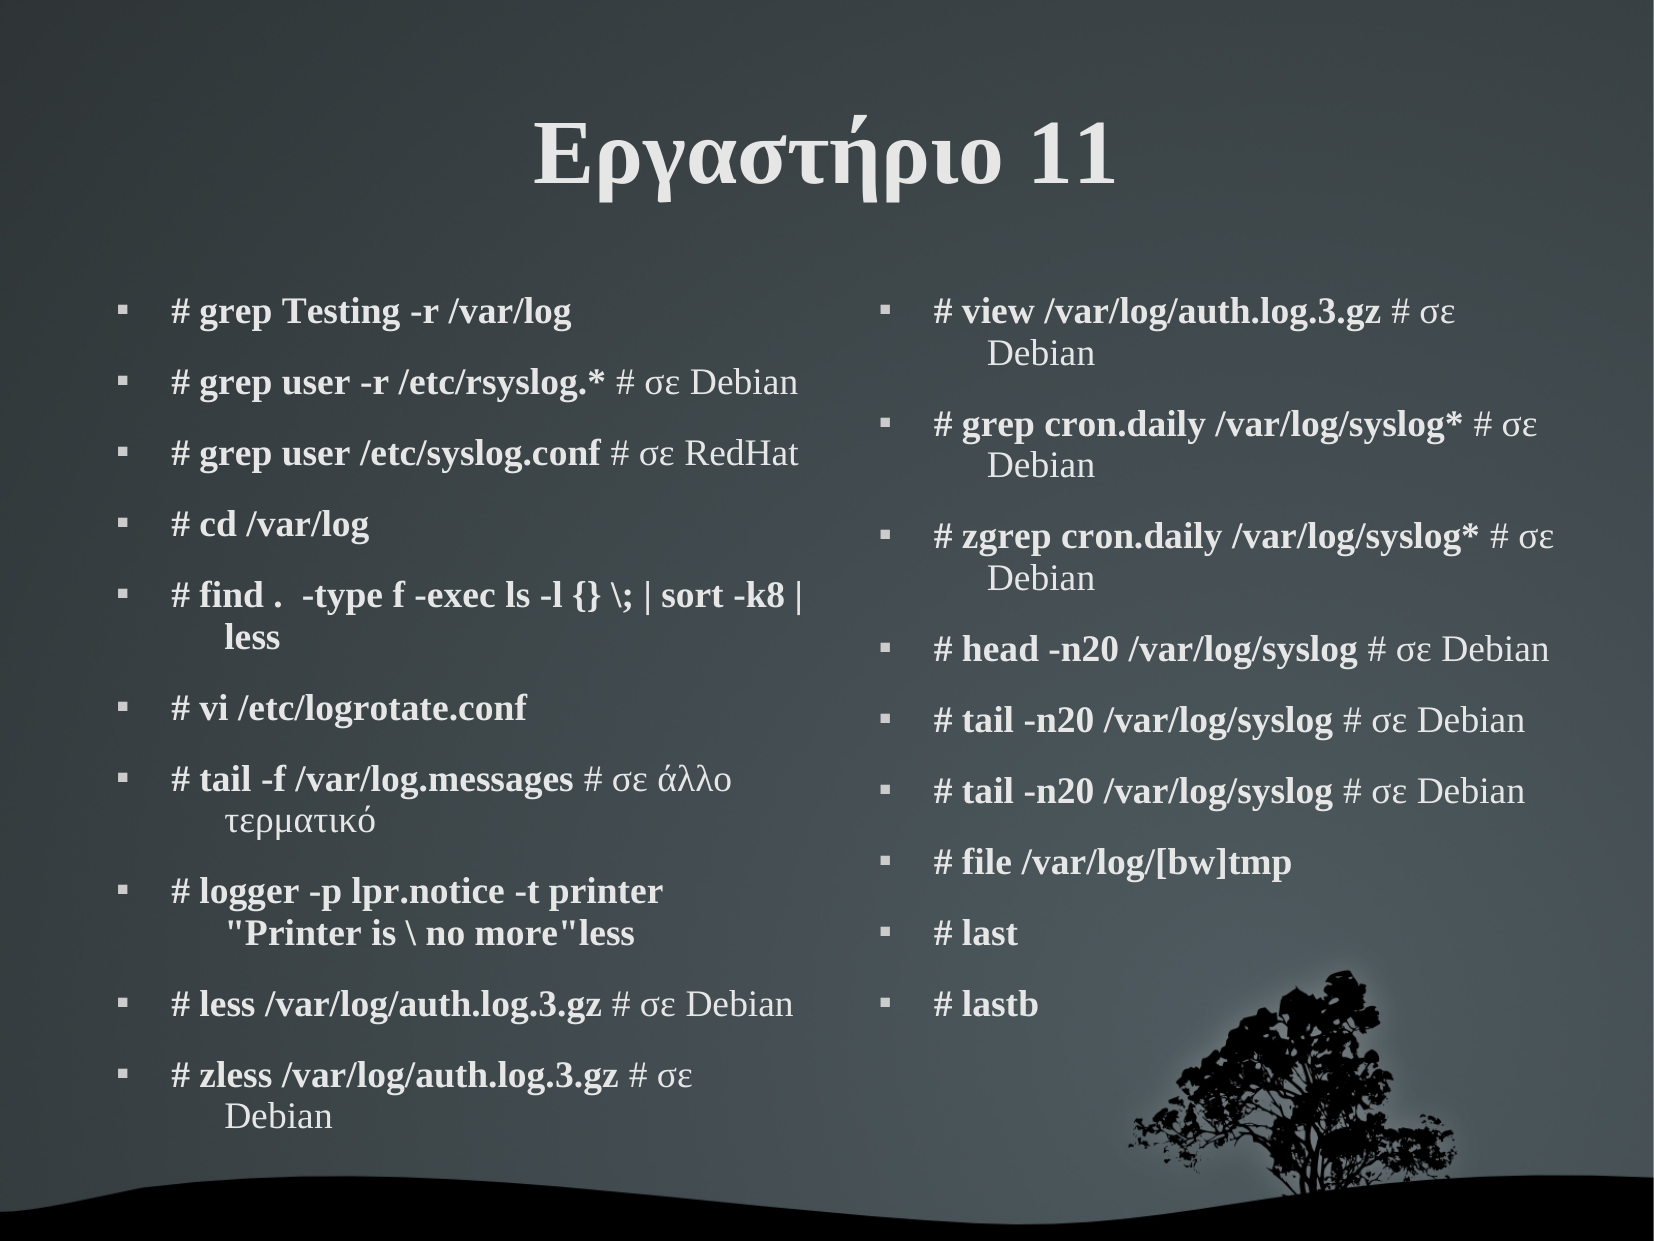

Εργαστήριο 11
# # grep Testing -r /var/log
# grep user -r /etc/rsyslog.* # σε Debian
# grep user /etc/syslog.conf # σε RedHat
# cd /var/log
# find . -type f -exec ls -l {} \; | sort -k8 | less
# vi /etc/logrotate.conf
# tail -f /var/log.messages # σε άλλο τερματικό
# logger -p lpr.notice -t printer "Printer is \ no more"less
# less /var/log/auth.log.3.gz # σε Debian
# zless /var/log/auth.log.3.gz # σε Debian
# view /var/log/auth.log.3.gz # σε Debian
# grep cron.daily /var/log/syslog* # σε Debian
# zgrep cron.daily /var/log/syslog* # σε Debian
# head -n20 /var/log/syslog # σε Debian
# tail -n20 /var/log/syslog # σε Debian
# tail -n20 /var/log/syslog # σε Debian
# file /var/log/[bw]tmp
# last
# lastb